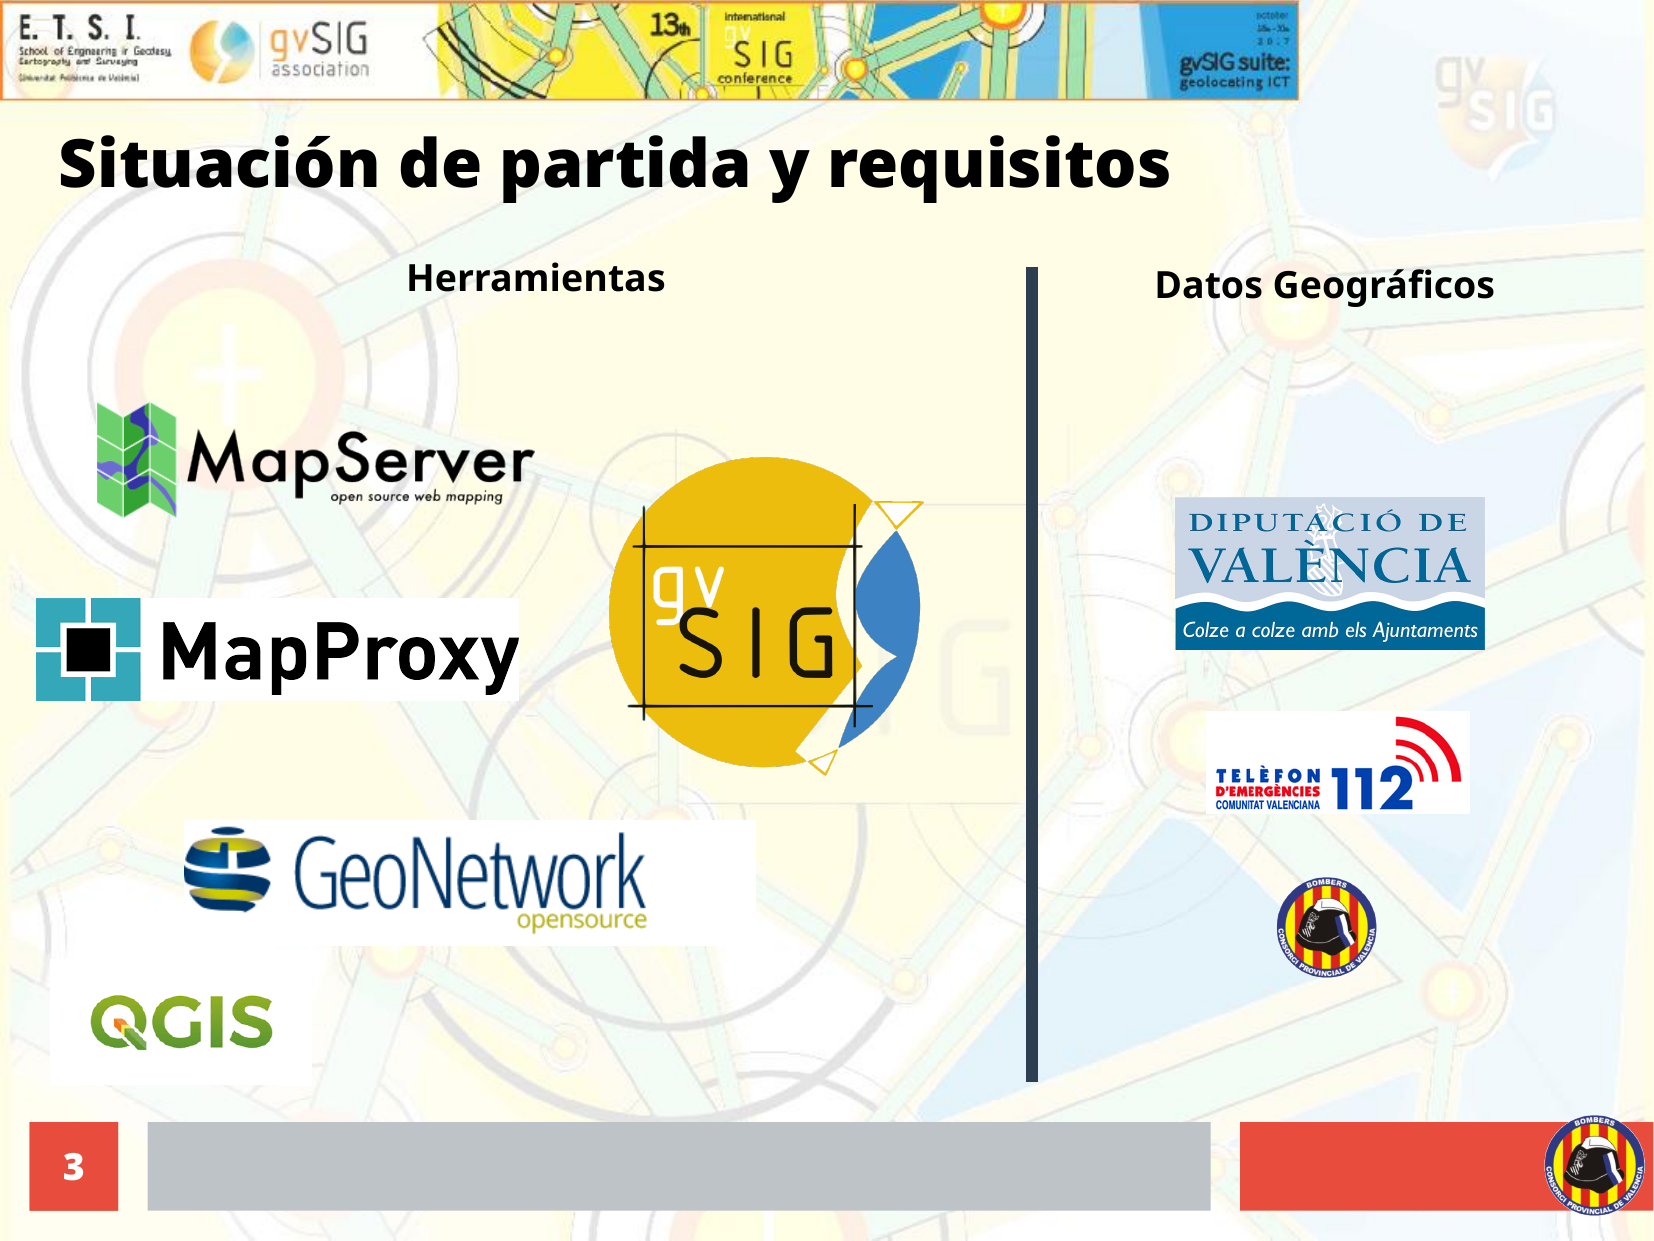

# Situación de partida y requisitos
Herramientas
Datos Geográficos
3